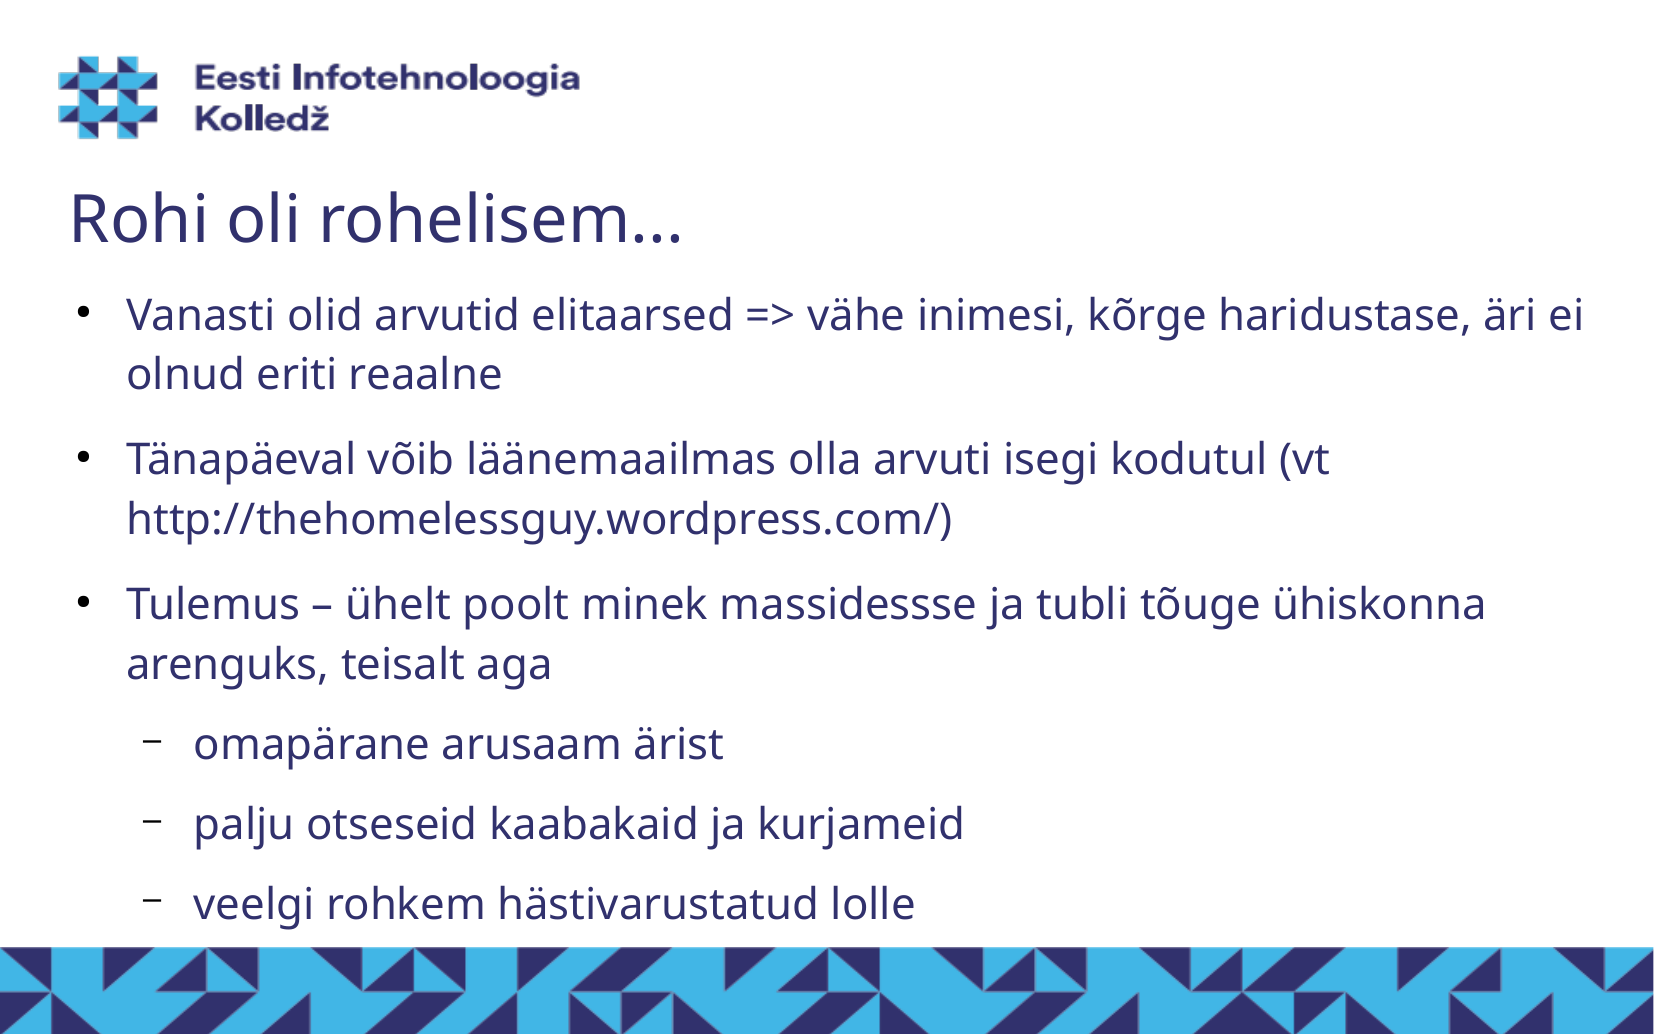

# Rohi oli rohelisem...
Vanasti olid arvutid elitaarsed => vähe inimesi, kõrge haridustase, äri ei olnud eriti reaalne
Tänapäeval võib läänemaailmas olla arvuti isegi kodutul (vt http://thehomelessguy.wordpress.com/)
Tulemus – ühelt poolt minek massidessse ja tubli tõuge ühiskonna arenguks, teisalt aga
omapärane arusaam ärist
palju otseseid kaabakaid ja kurjameid
veelgi rohkem hästivarustatud lolle